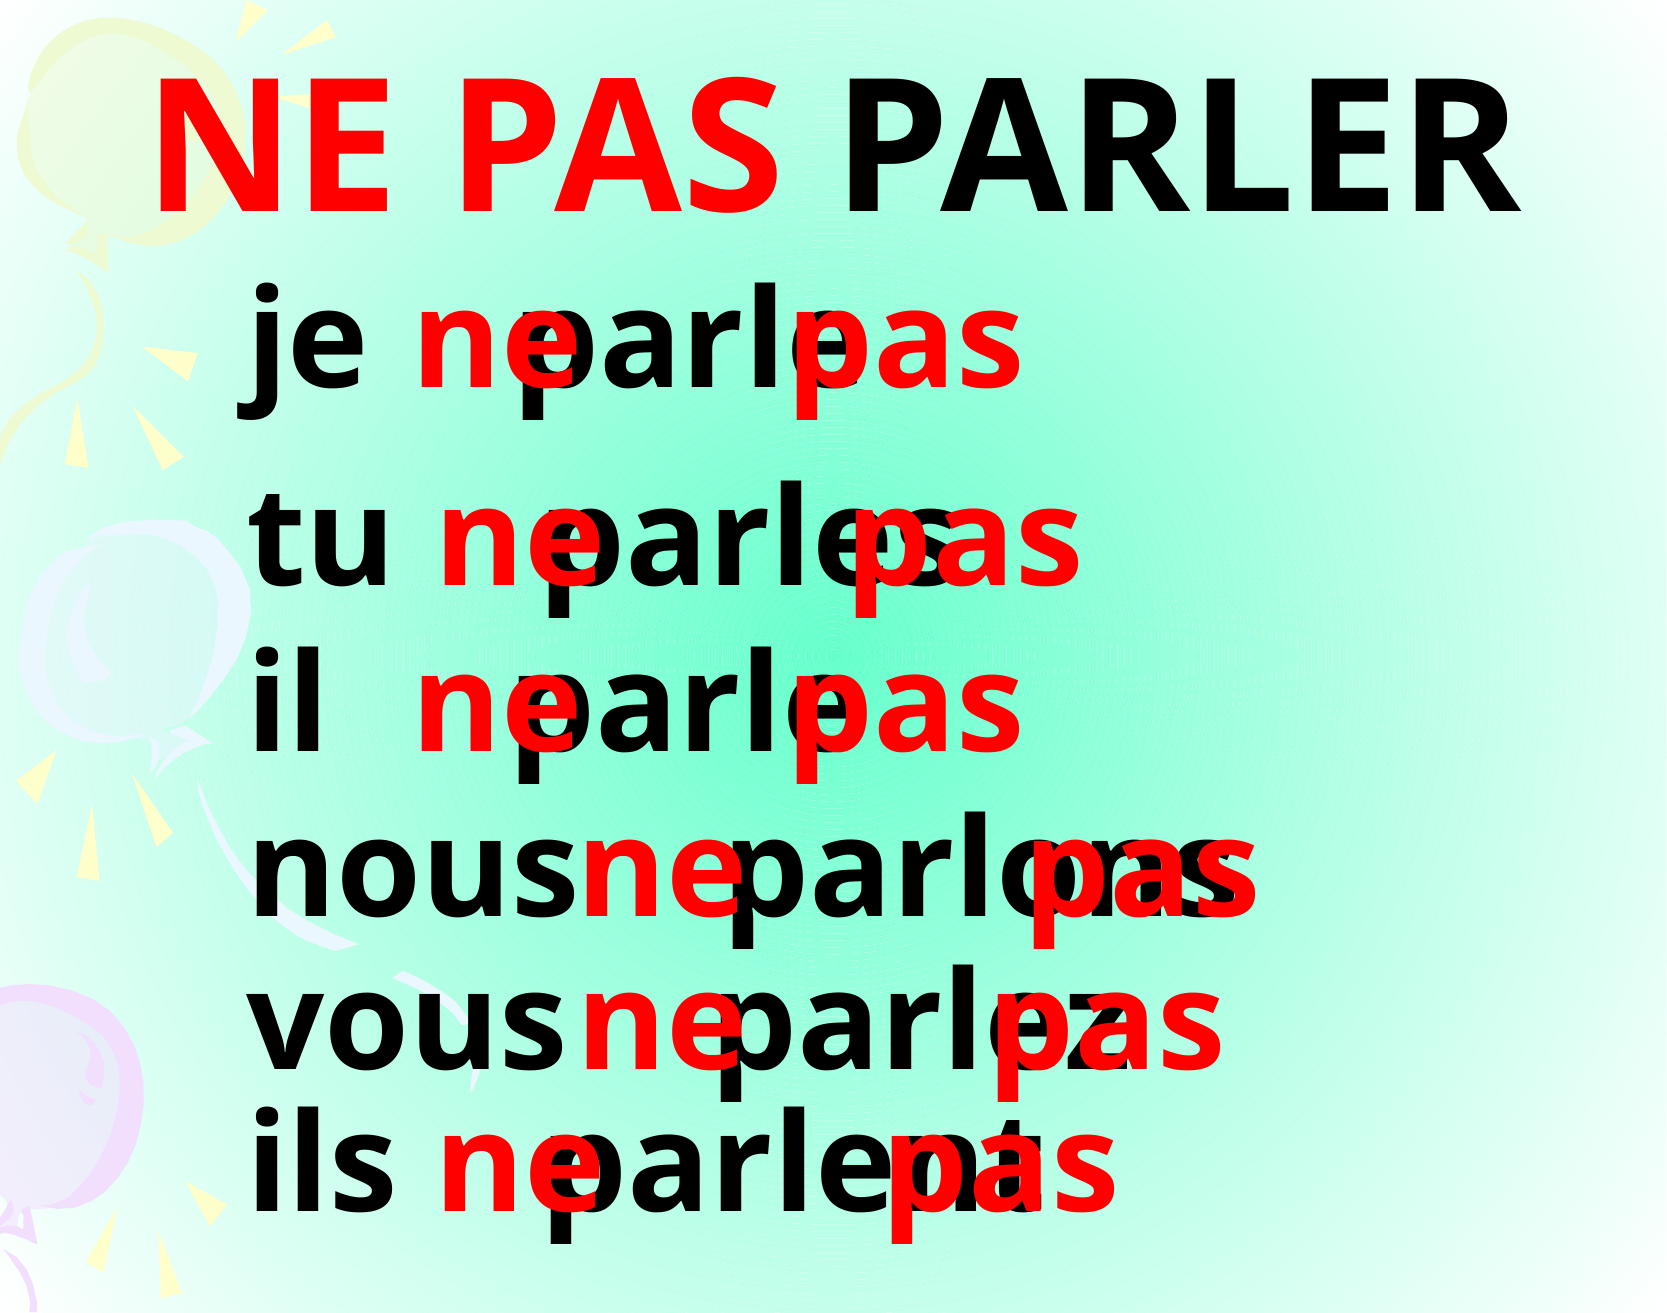

NE PAS PARLER
je parle
ne 			pas
tu parles
ne 			 pas
il parle
ne 			pas
nous parlons
ne 			 pas
vous parlez
ne 			 pas
ils parlent
ne 			 pas